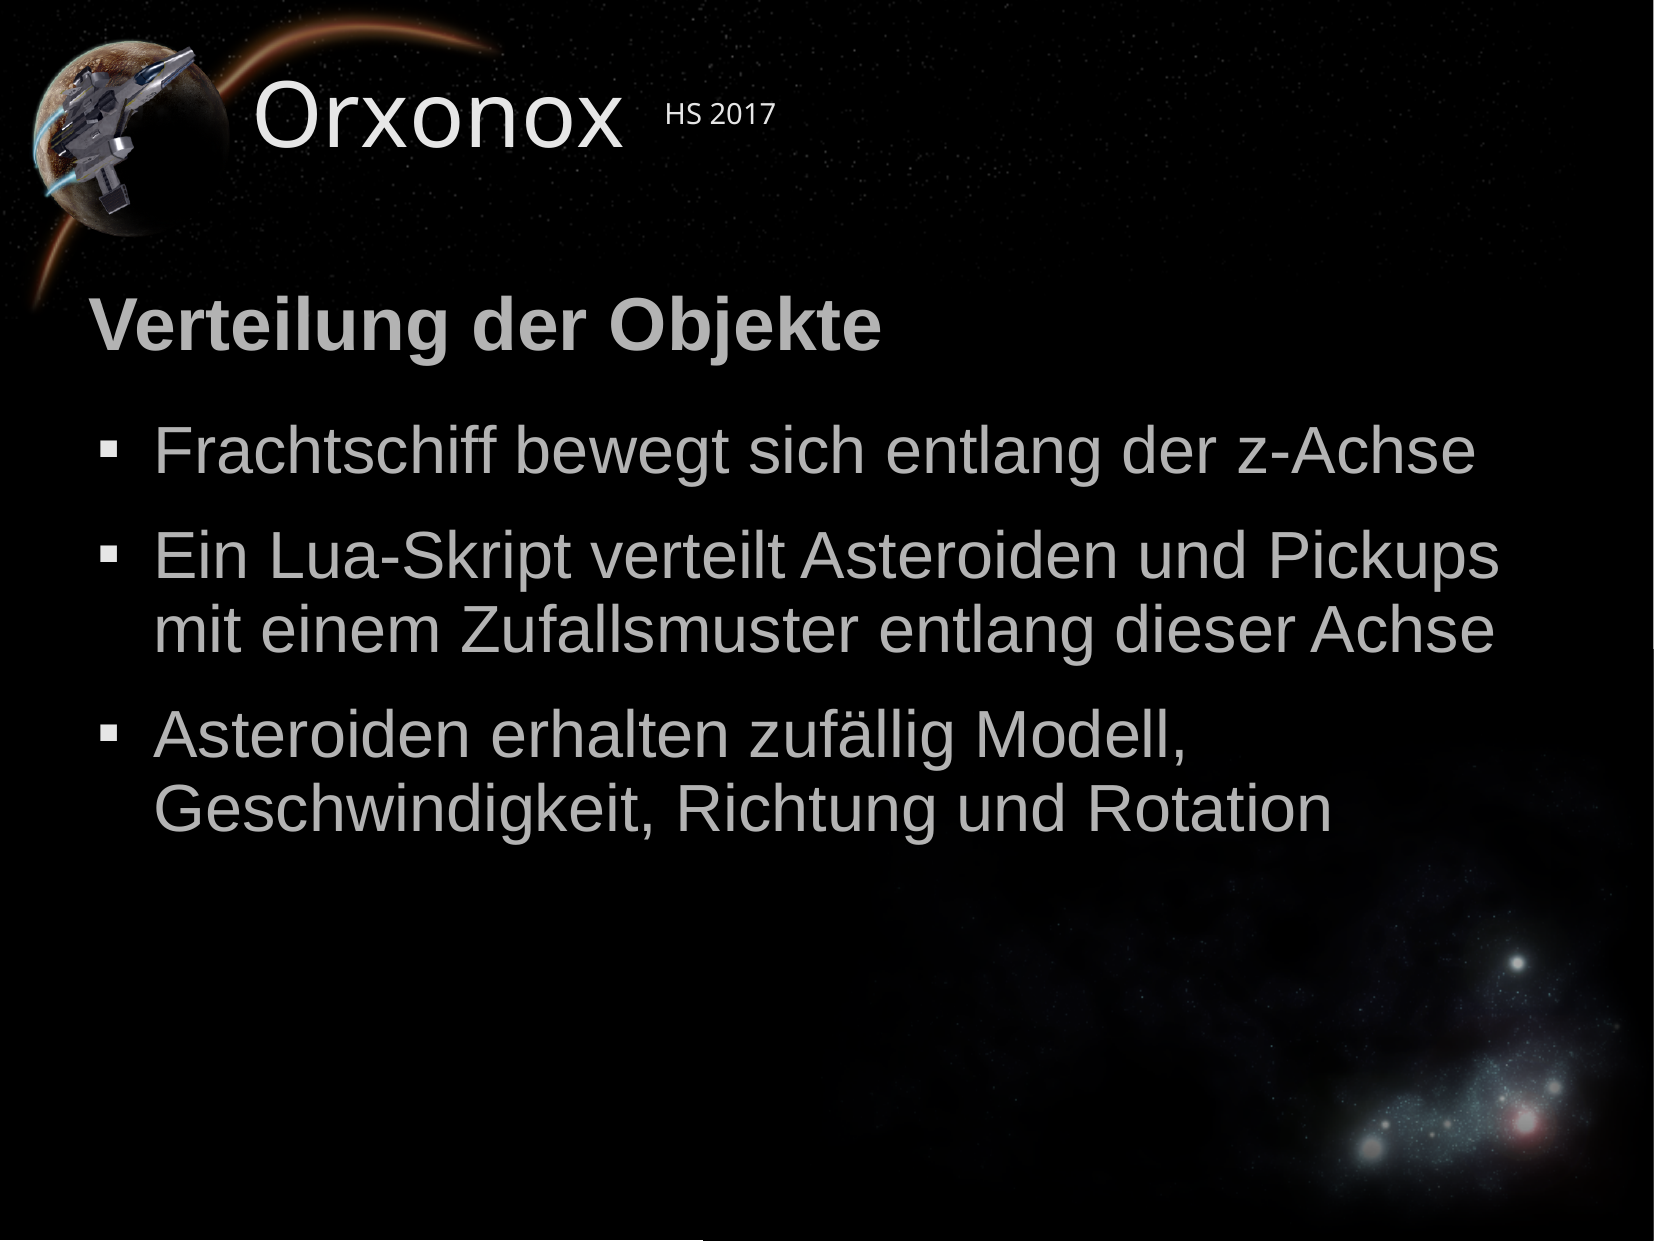

# Verteilung der Objekte
Frachtschiff bewegt sich entlang der z-Achse
Ein Lua-Skript verteilt Asteroiden und Pickups mit einem Zufallsmuster entlang dieser Achse
Asteroiden erhalten zufällig Modell, Geschwindigkeit, Richtung und Rotation